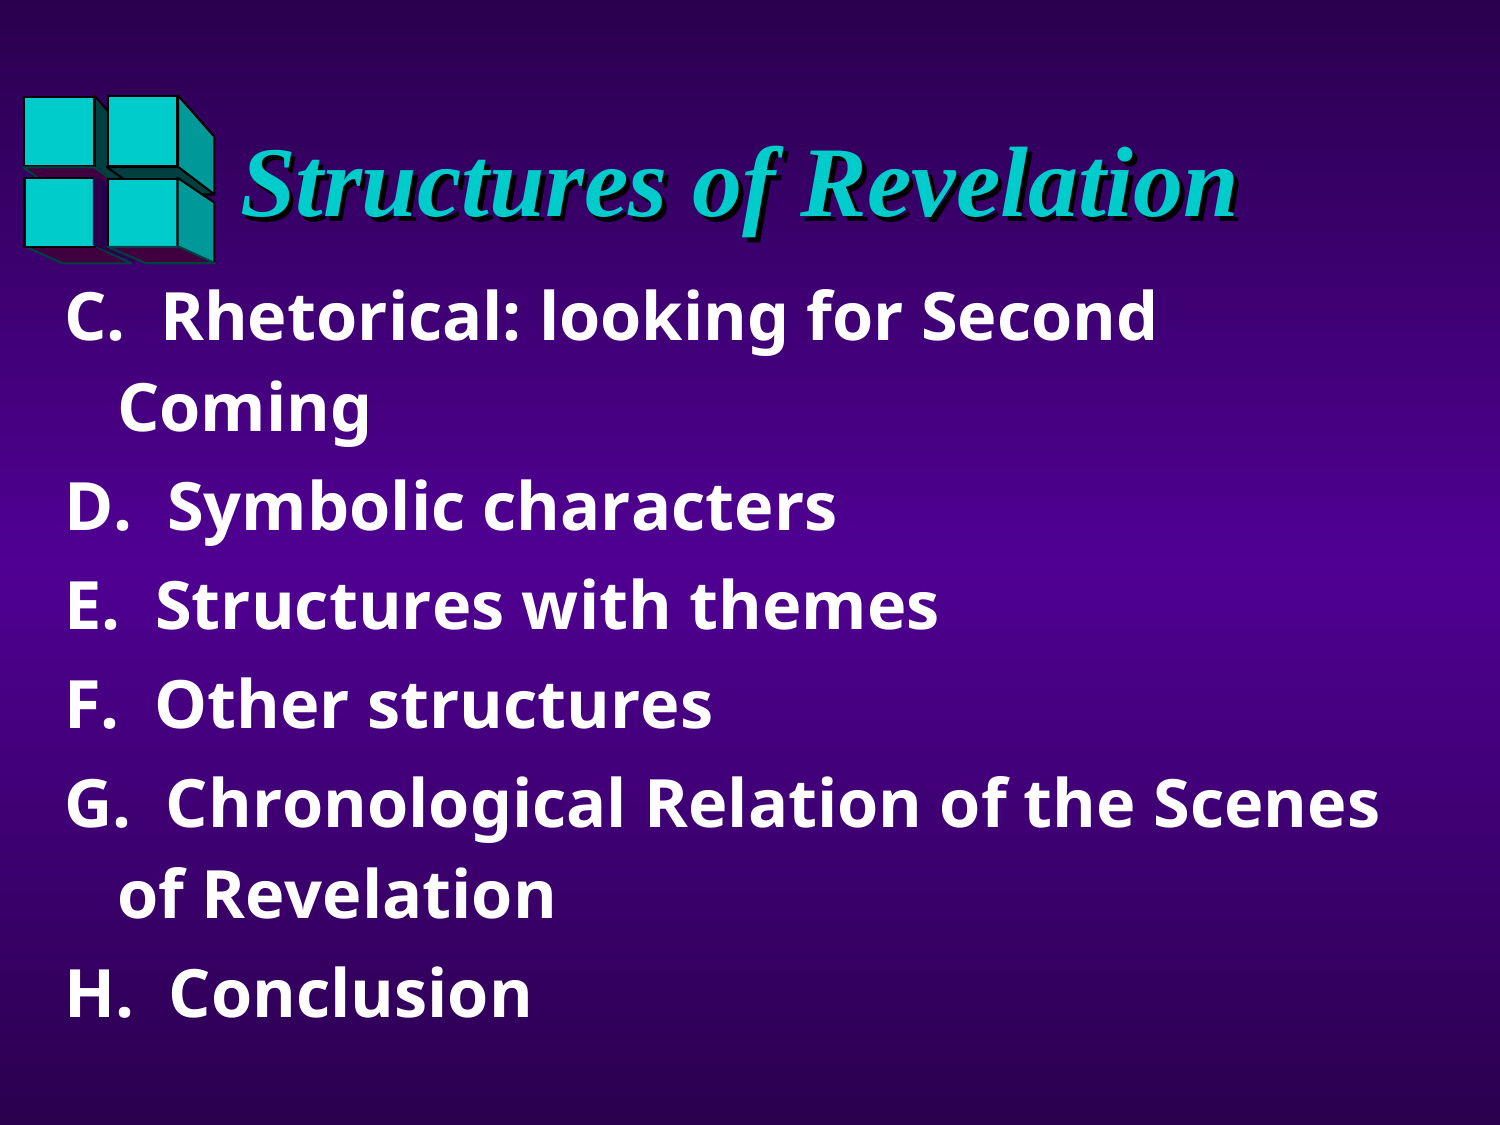

# Structures of Revelation
C. Rhetorical: looking for Second Coming
D. Symbolic characters
E. Structures with themes
F. Other structures
G. Chronological Relation of the Scenes of Revelation
H. Conclusion